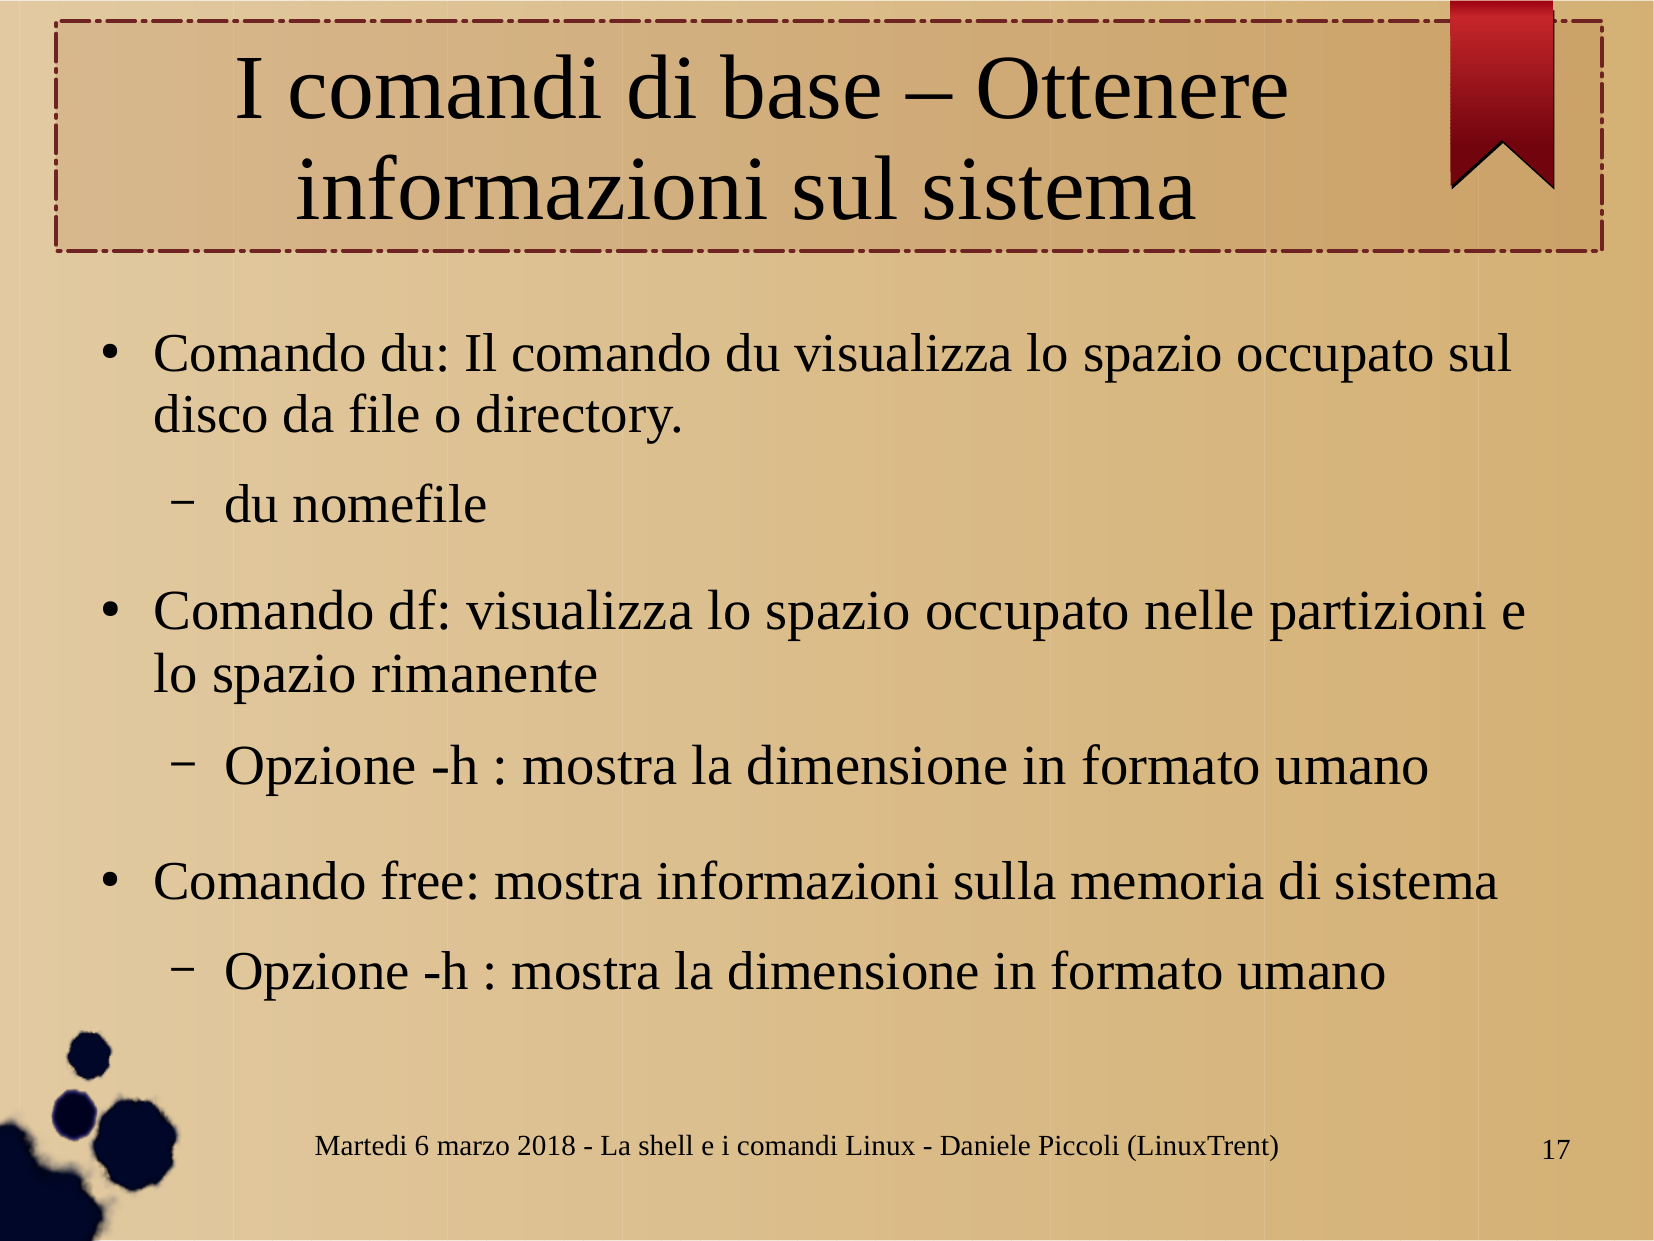

# I comandi di base – Ottenere informazioni sul sistema
Comando du: Il comando du visualizza lo spazio occupato sul disco da file o directory.
du nomefile
Comando df: visualizza lo spazio occupato nelle partizioni e lo spazio rimanente
Opzione -h : mostra la dimensione in formato umano
Comando free: mostra informazioni sulla memoria di sistema
Opzione -h : mostra la dimensione in formato umano
Martedi 6 marzo 2018 - La shell e i comandi Linux - Daniele Piccoli (LinuxTrent)
17